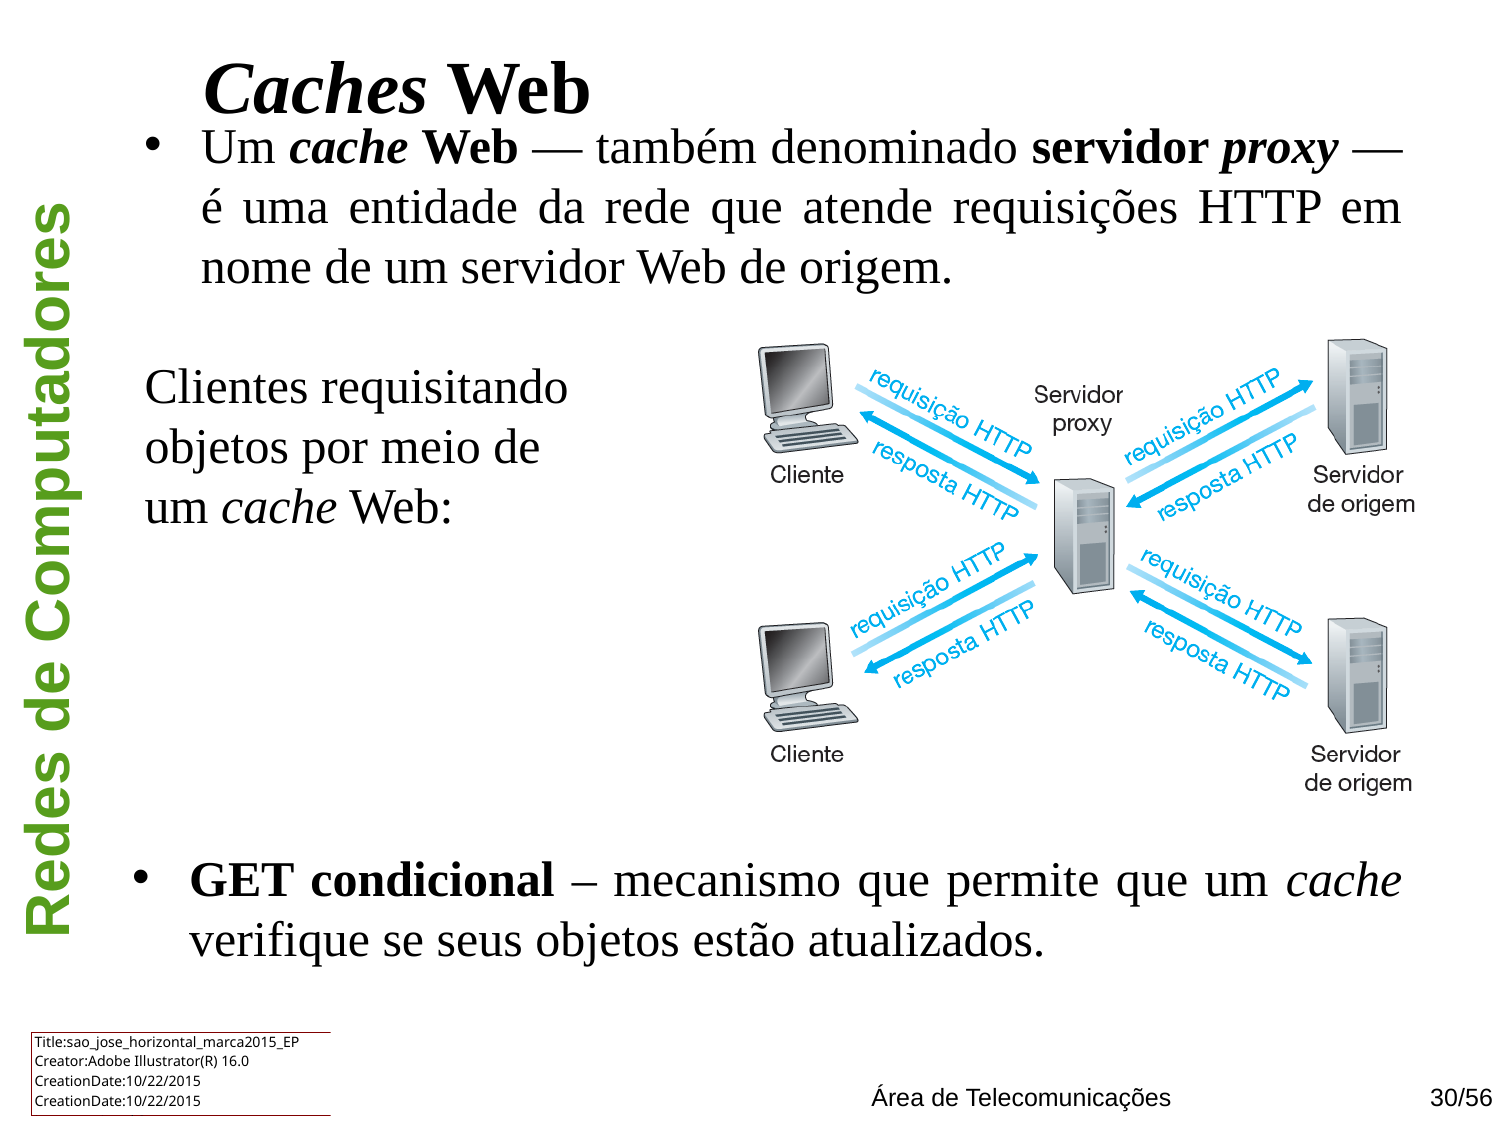

Caches Web
Um cache Web — também denominado servidor proxy — é uma entidade da rede que atende requisições HTTP em nome de um servidor Web de origem.
Clientes requisitando
objetos por meio de
um cache Web:
GET condicional – mecanismo que permite que um cache verifique se seus objetos estão atualizados.